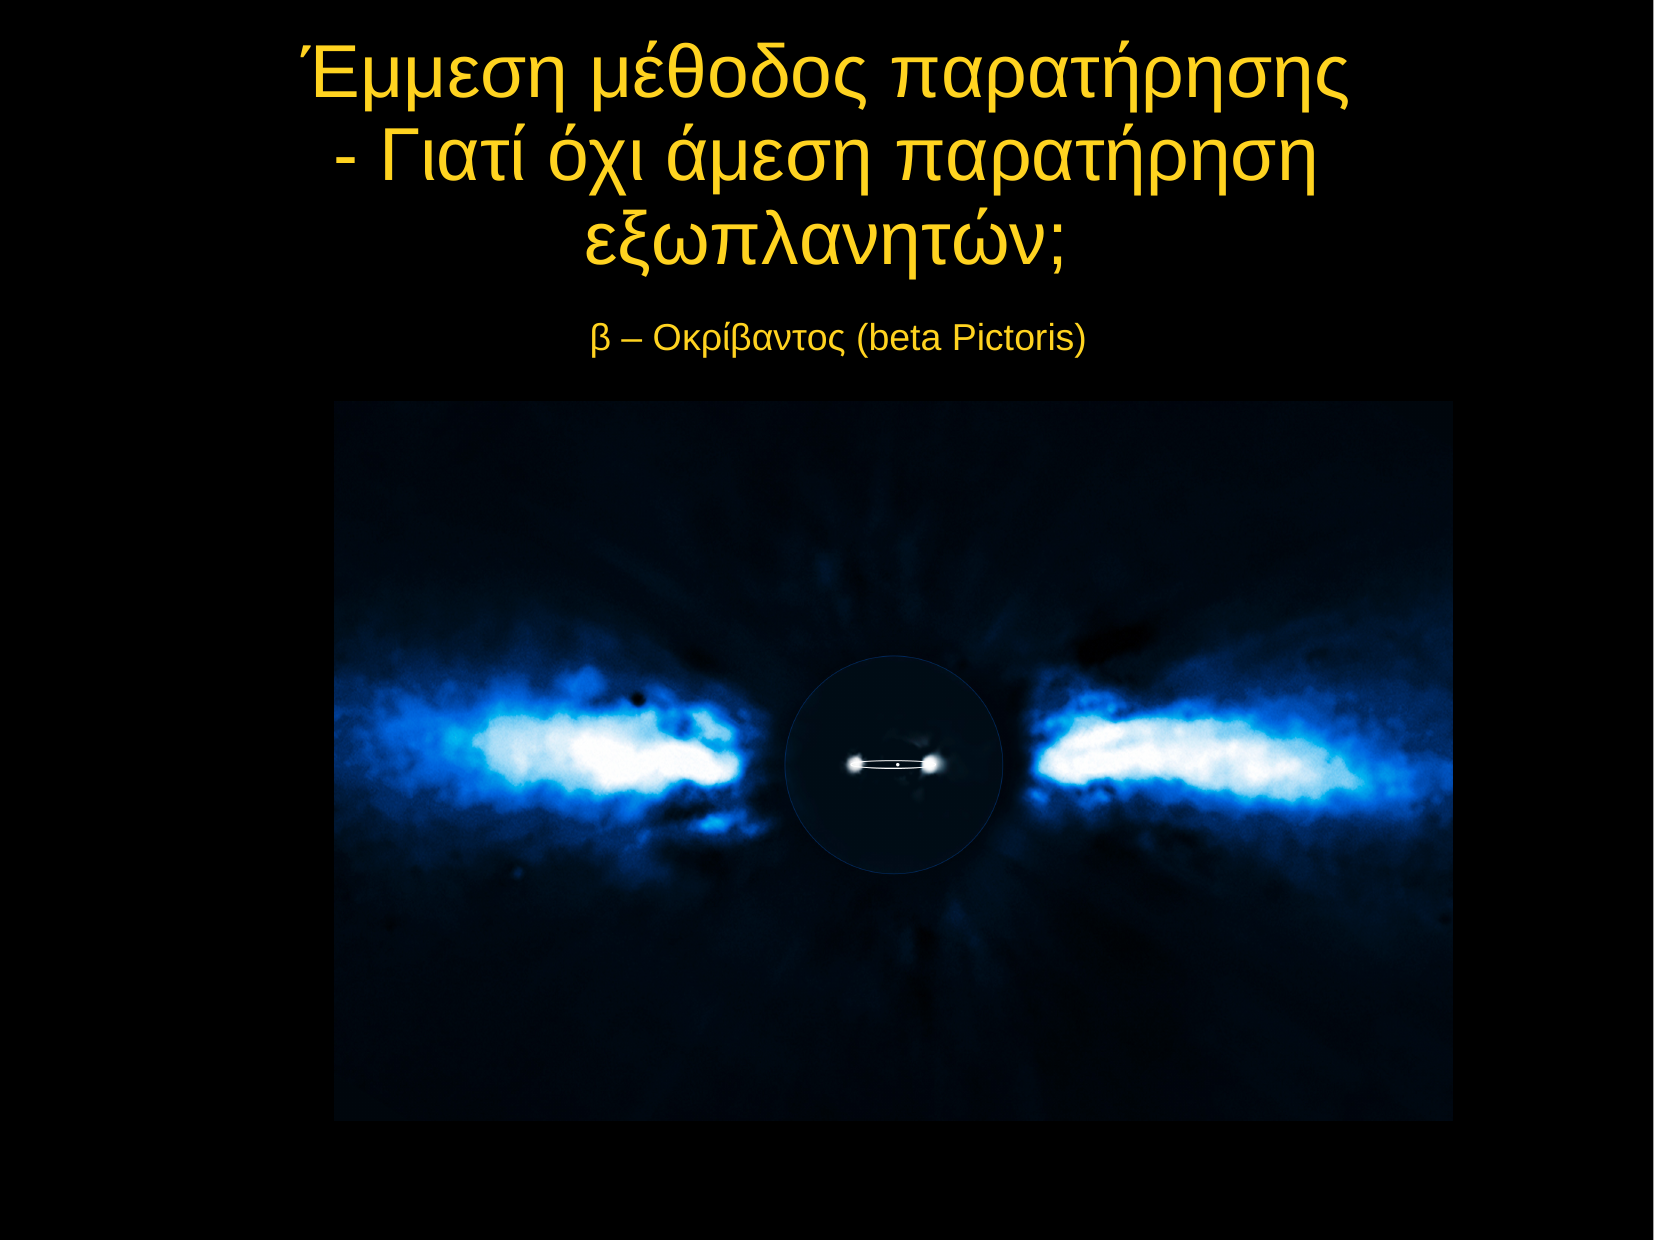

# Έμμεση μέθοδος παρατήρησης - Γιατί όχι άμεση παρατήρηση εξωπλανητών;
β – Οκρίβαντος (beta Pictoris)